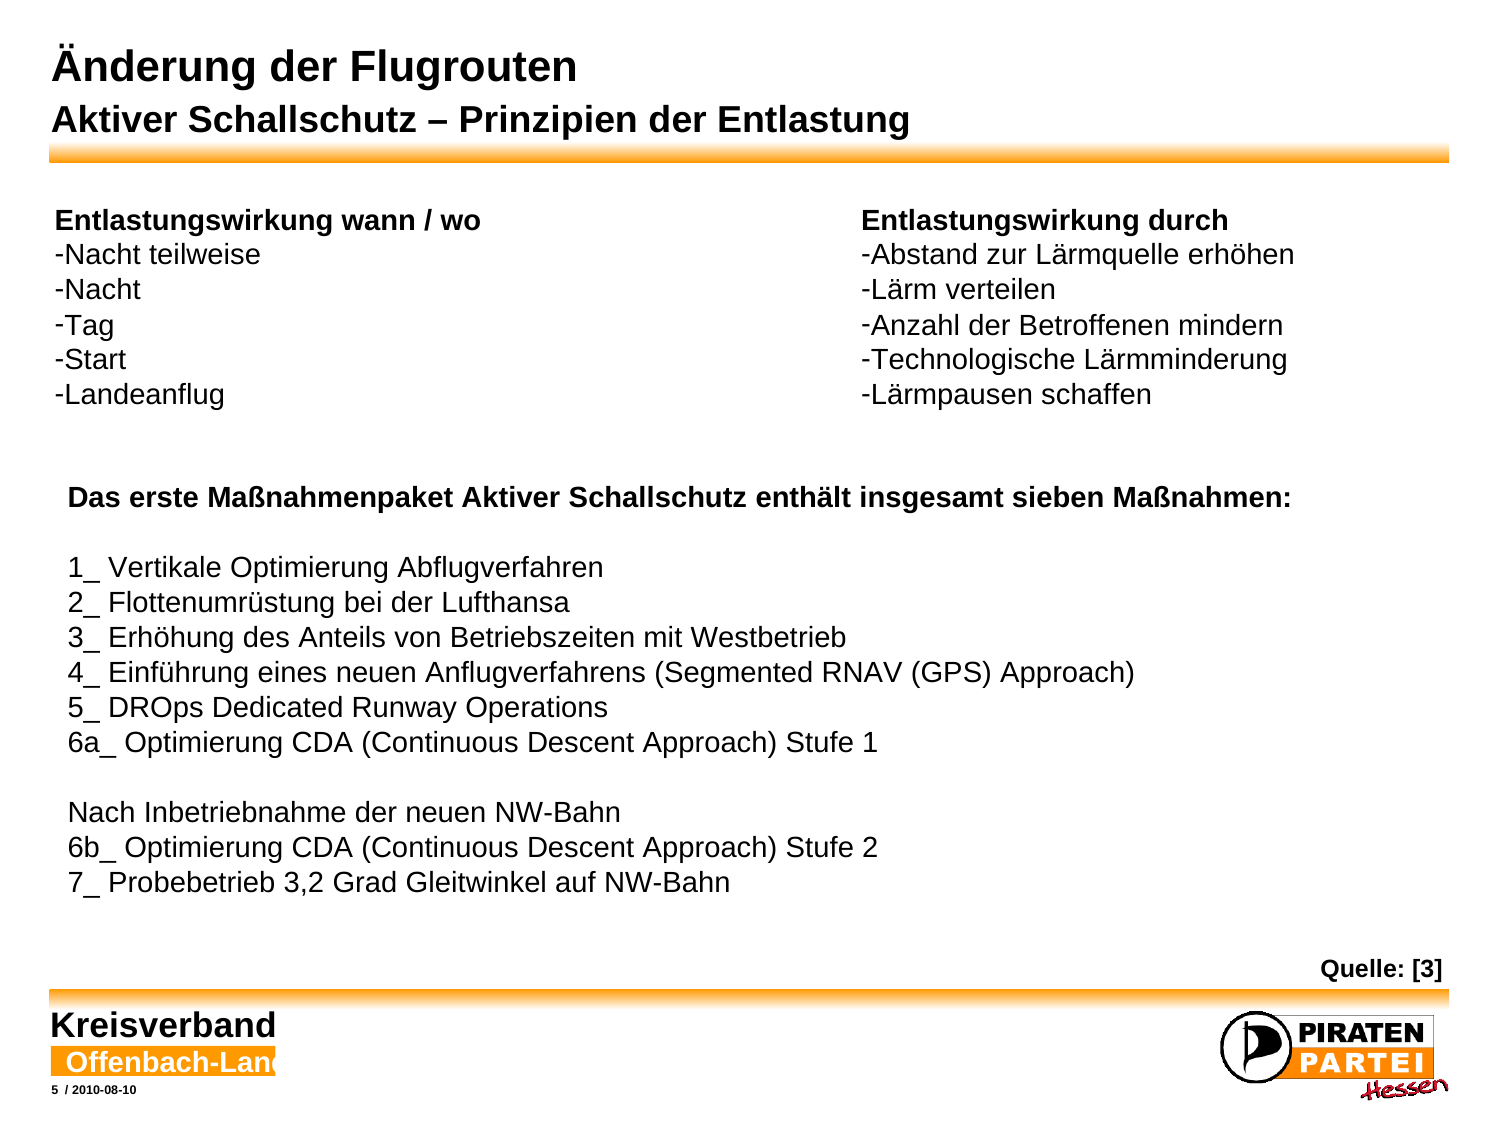

# Änderung der Flugrouten Aktiver Schallschutz – Prinzipien der Entlastung
Entlastungswirkung wann / wo
Nacht teilweise
Nacht
Tag
Start
Landeanflug
Entlastungswirkung durch
Abstand zur Lärmquelle erhöhen
Lärm verteilen
Anzahl der Betroffenen mindern
Technologische Lärmminderung
Lärmpausen schaffen
Das erste Maßnahmenpaket Aktiver Schallschutz enthält insgesamt sieben Maßnahmen:
1_ Vertikale Optimierung Abflugverfahren
2_ Flottenumrüstung bei der Lufthansa
3_ Erhöhung des Anteils von Betriebszeiten mit Westbetrieb
4_ Einführung eines neuen Anflugverfahrens (Segmented RNAV (GPS) Approach)
5_ DROps Dedicated Runway Operations
6a_ Optimierung CDA (Continuous Descent Approach) Stufe 1
Nach Inbetriebnahme der neuen NW-Bahn
6b_ Optimierung CDA (Continuous Descent Approach) Stufe 2
7_ Probebetrieb 3,2 Grad Gleitwinkel auf NW-Bahn
Quelle: [3]